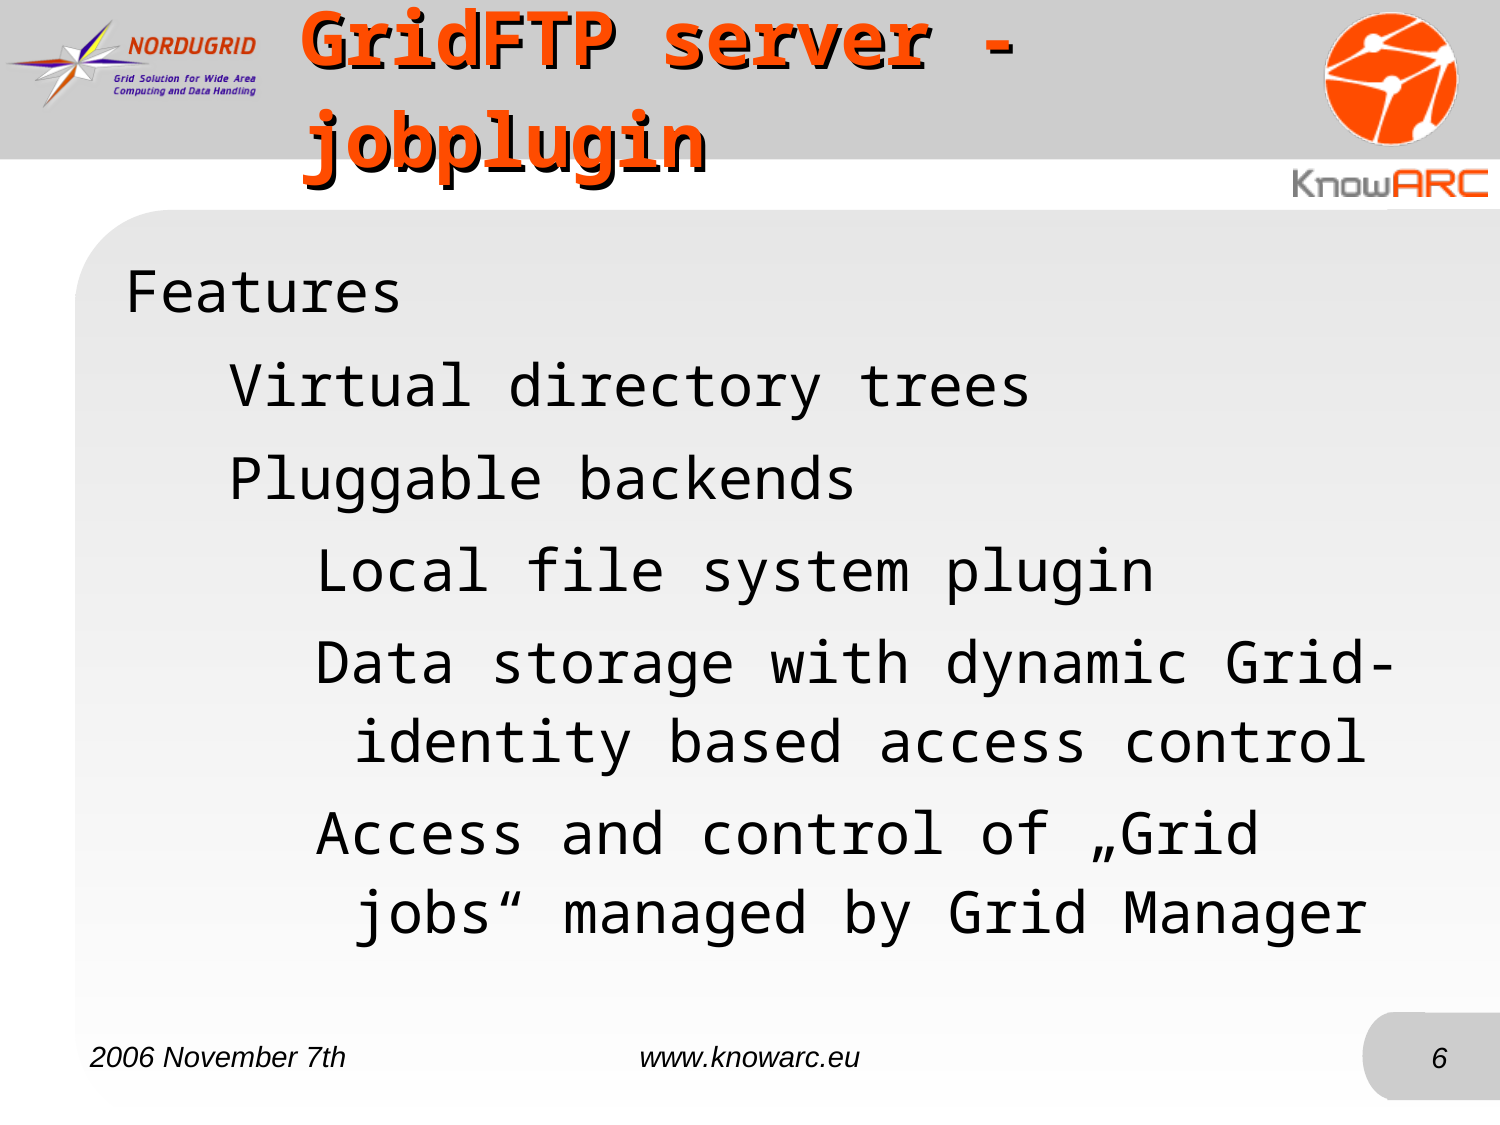

# GridFTP server - jobplugin
Features
Virtual directory trees
Pluggable backends
Local file system plugin
Data storage with dynamic Grid-identity based access control
Access and control of „Grid jobs“ managed by Grid Manager
www.knowarc.eu
6